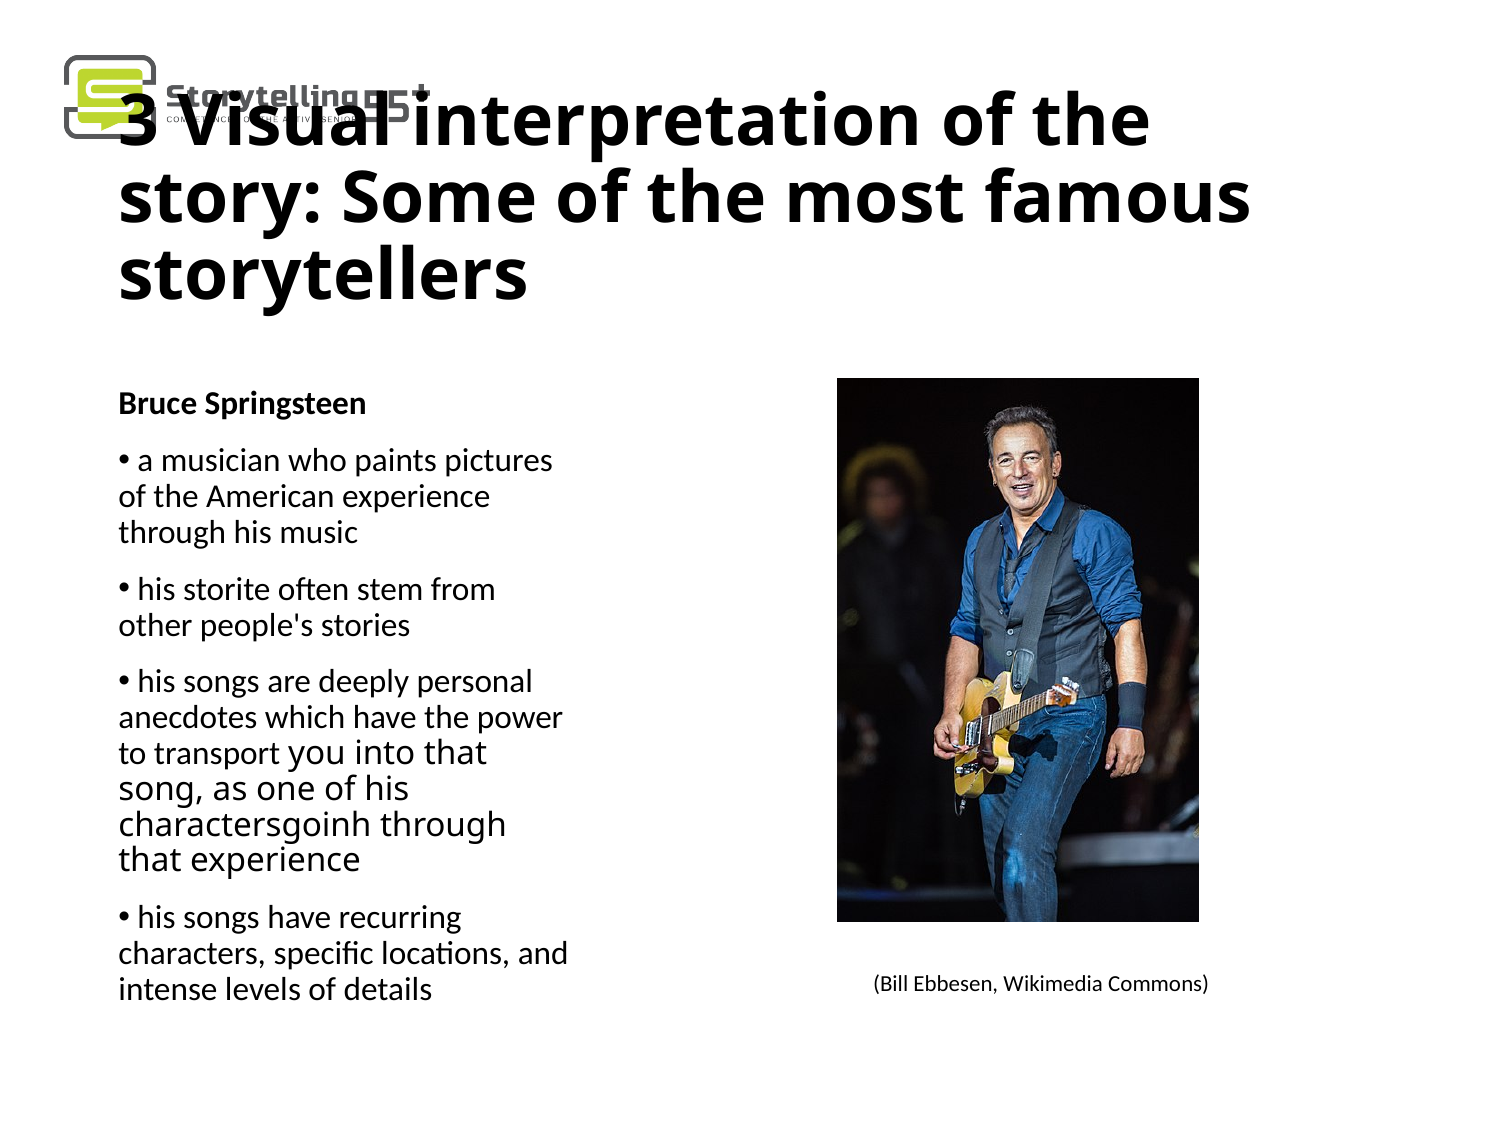

# 3 Visual interpretation of the story: Some of the most famous storytellers
Bruce Springsteen
 a musician who paints pictures of the American experience through his music
 his storite often stem from other people's stories
 his songs are deeply personal anecdotes which have the power to transport you into that song, as one of his charactersgoinh through that experience
 his songs have recurring characters, specific locations, and intense levels of details
 (Bill Ebbesen, Wikimedia Commons)